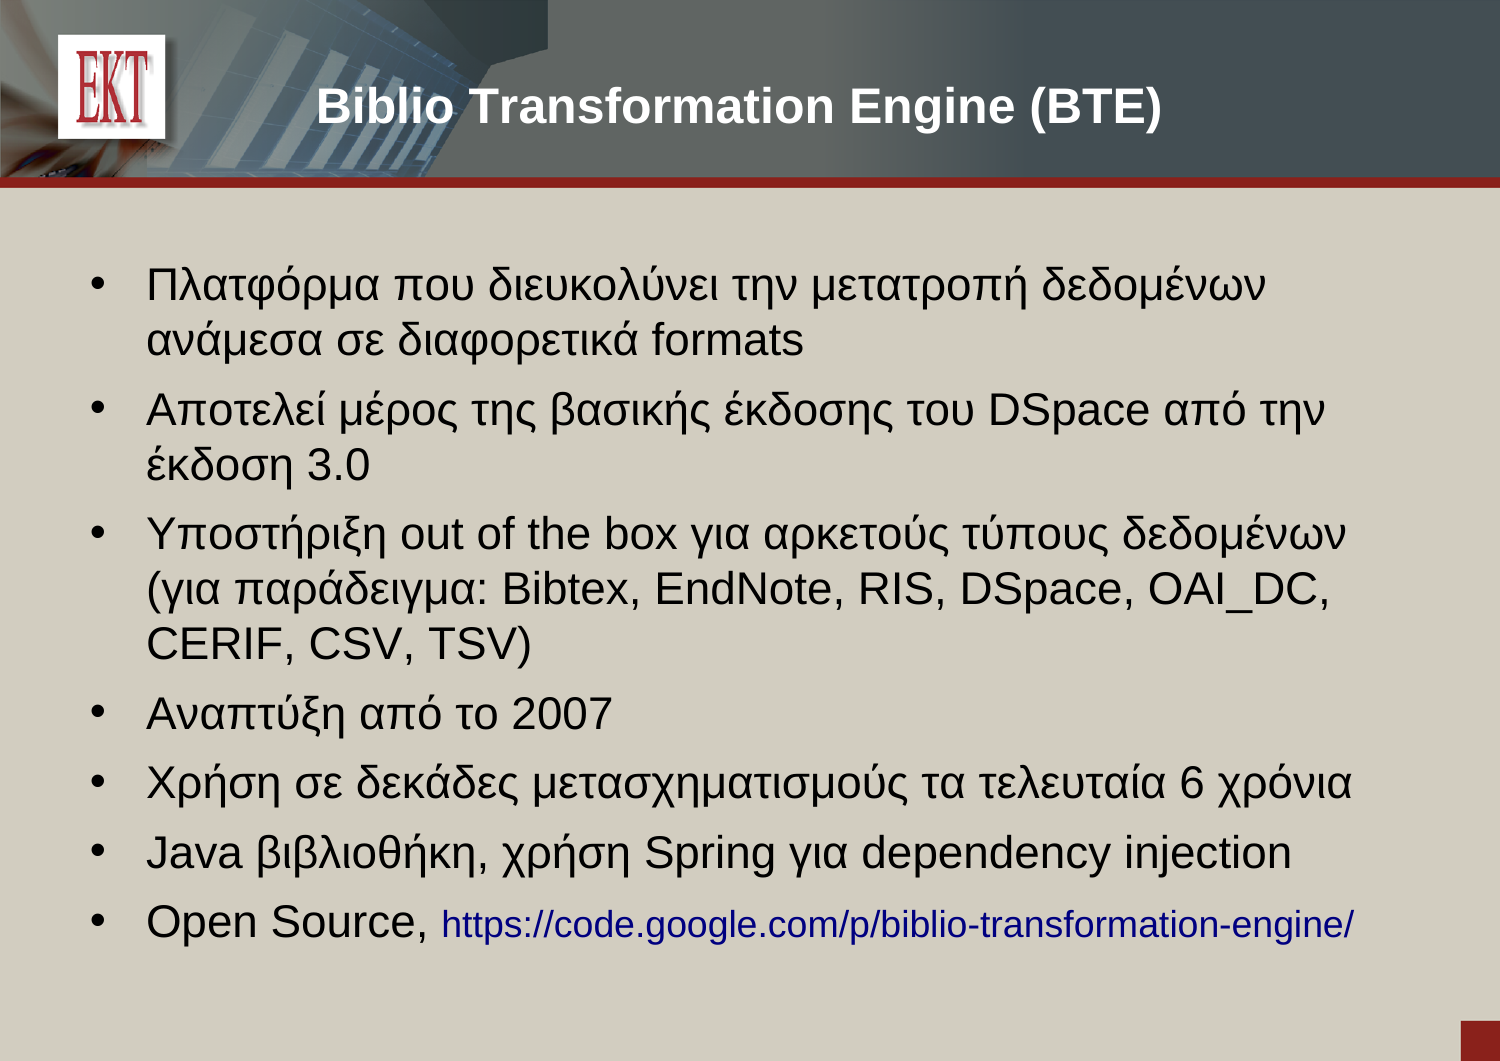

# Biblio Transformation Engine (BTE)
Πλατφόρμα που διευκολύνει την μετατροπή δεδομένων ανάμεσα σε διαφορετικά formats
Αποτελεί μέρος της βασικής έκδοσης του DSpace από την έκδοση 3.0
Υποστήριξη out of the box για αρκετούς τύπους δεδομένων (για παράδειγμα: Bibtex, EndNote, RIS, DSpace, OAI_DC, CERIF, CSV, TSV)
Αναπτύξη από το 2007
Χρήση σε δεκάδες μετασχηματισμούς τα τελευταία 6 χρόνια
Java βιβλιοθήκη, χρήση Spring για dependency injection
Open Source, https://code.google.com/p/biblio-transformation-engine/